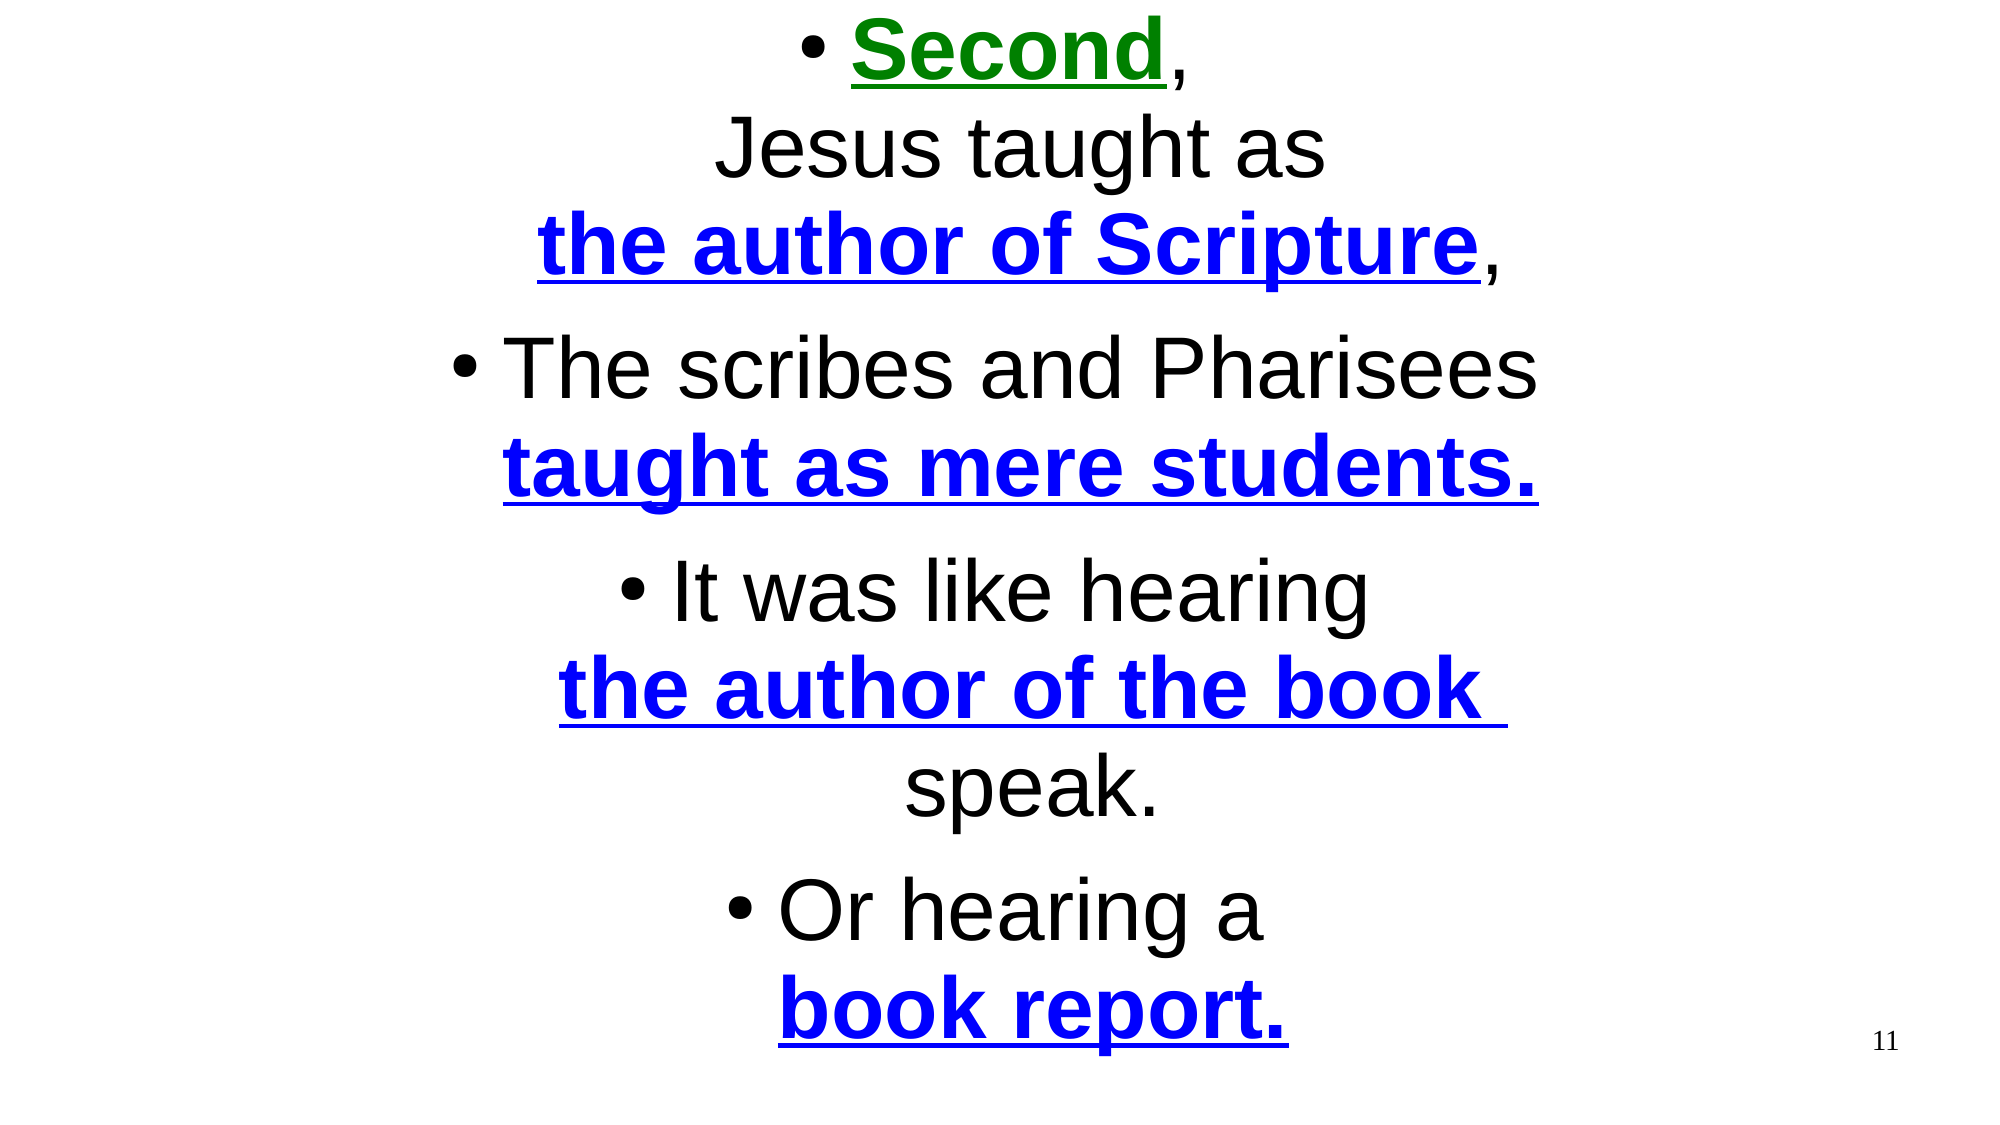

# Second, Jesus taught as the author of Scripture,
The scribes and Pharisees
taught as mere students.
It was like hearing
the author of the book
speak.
Or hearing a
book report.
11